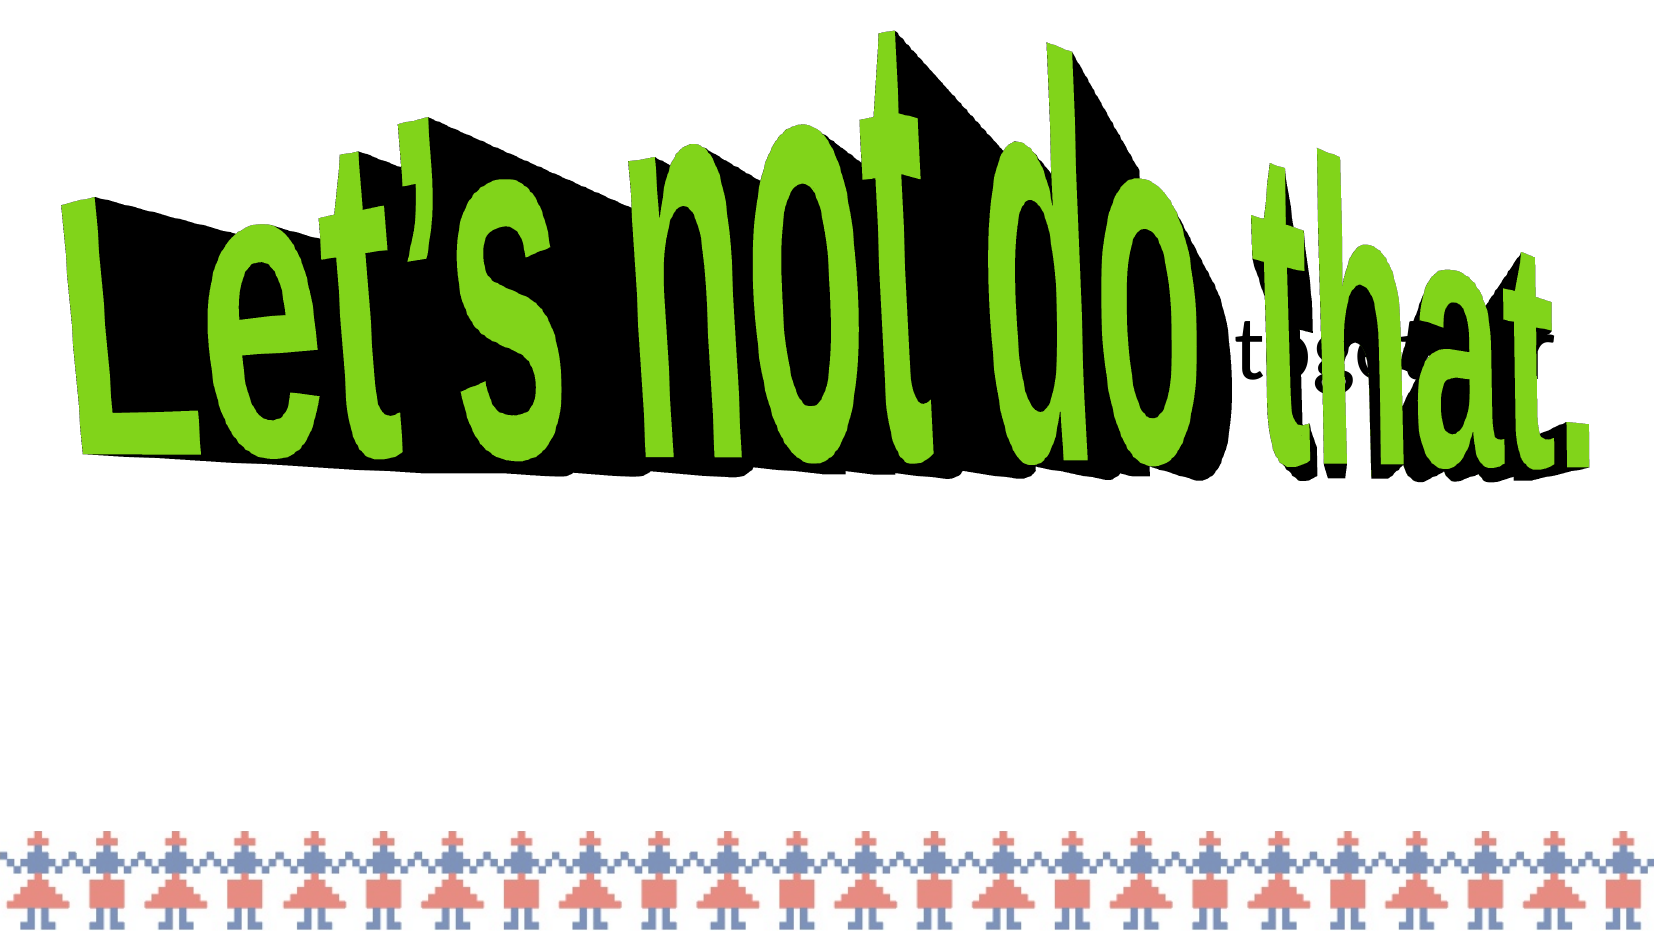

Let’s not do that.
# Putting the three perspectives together